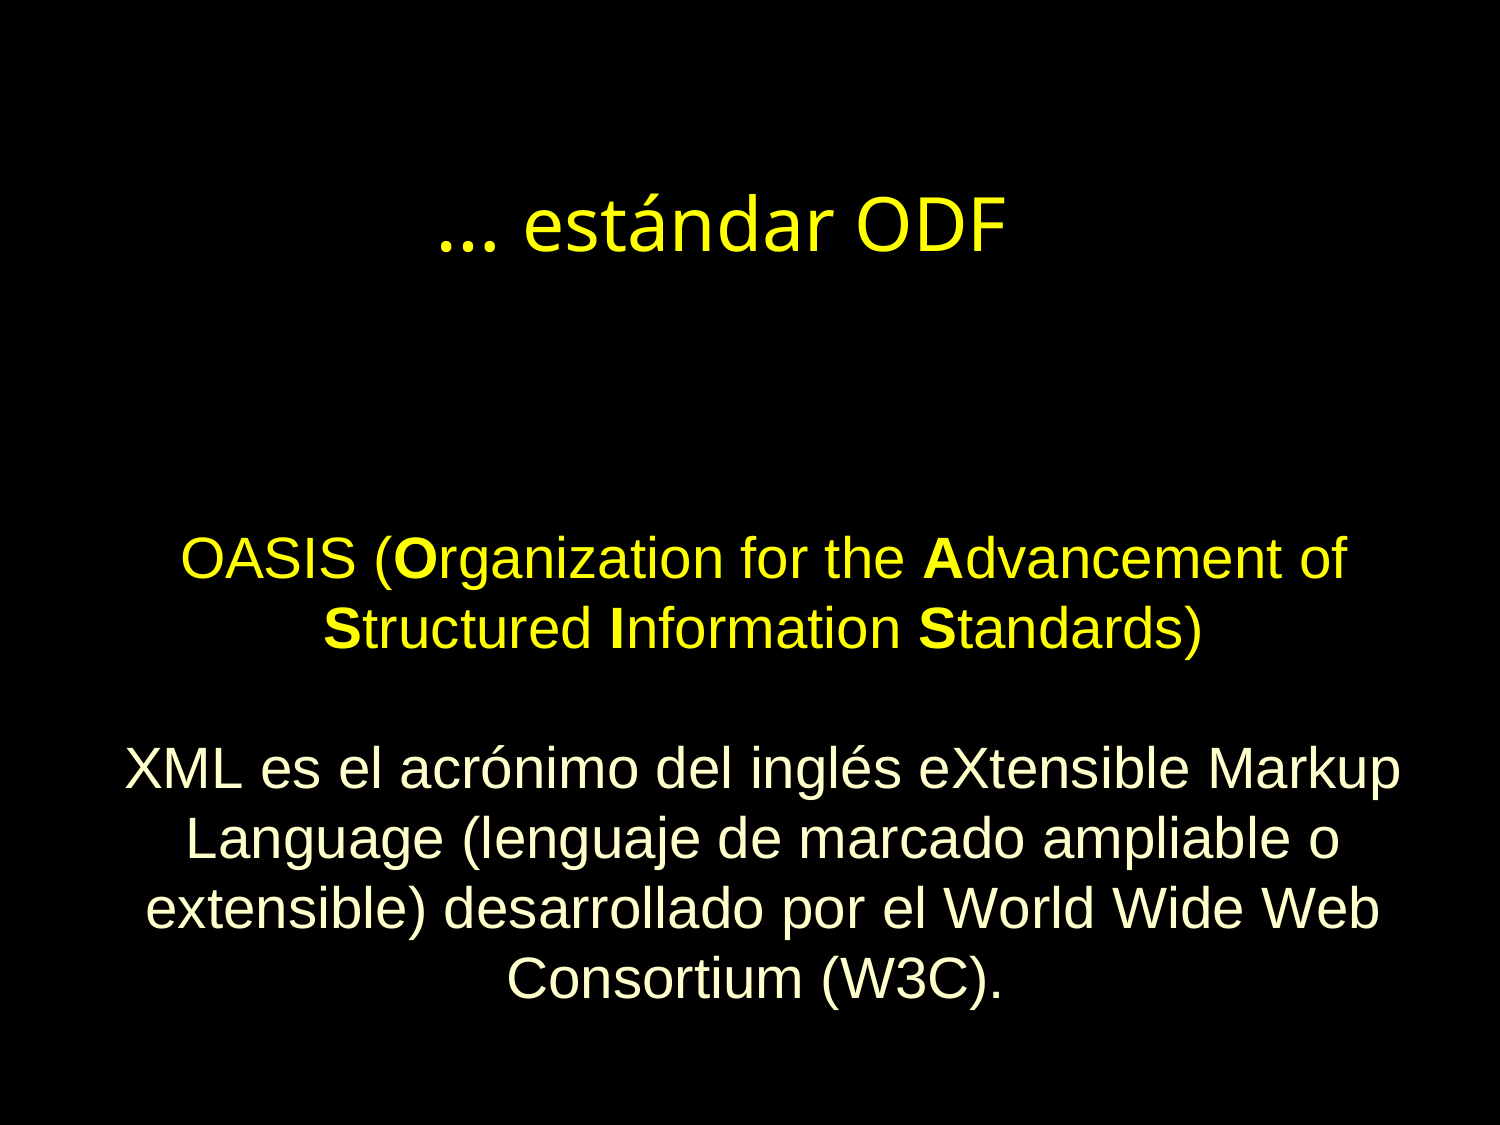

# … estándar ODF
OASIS (Organization for the Advancement of
Structured Information Standards)
XML es el acrónimo del inglés eXtensible Markup Language (lenguaje de marcado ampliable o extensible) desarrollado por el World Wide Web Consortium (W3C).